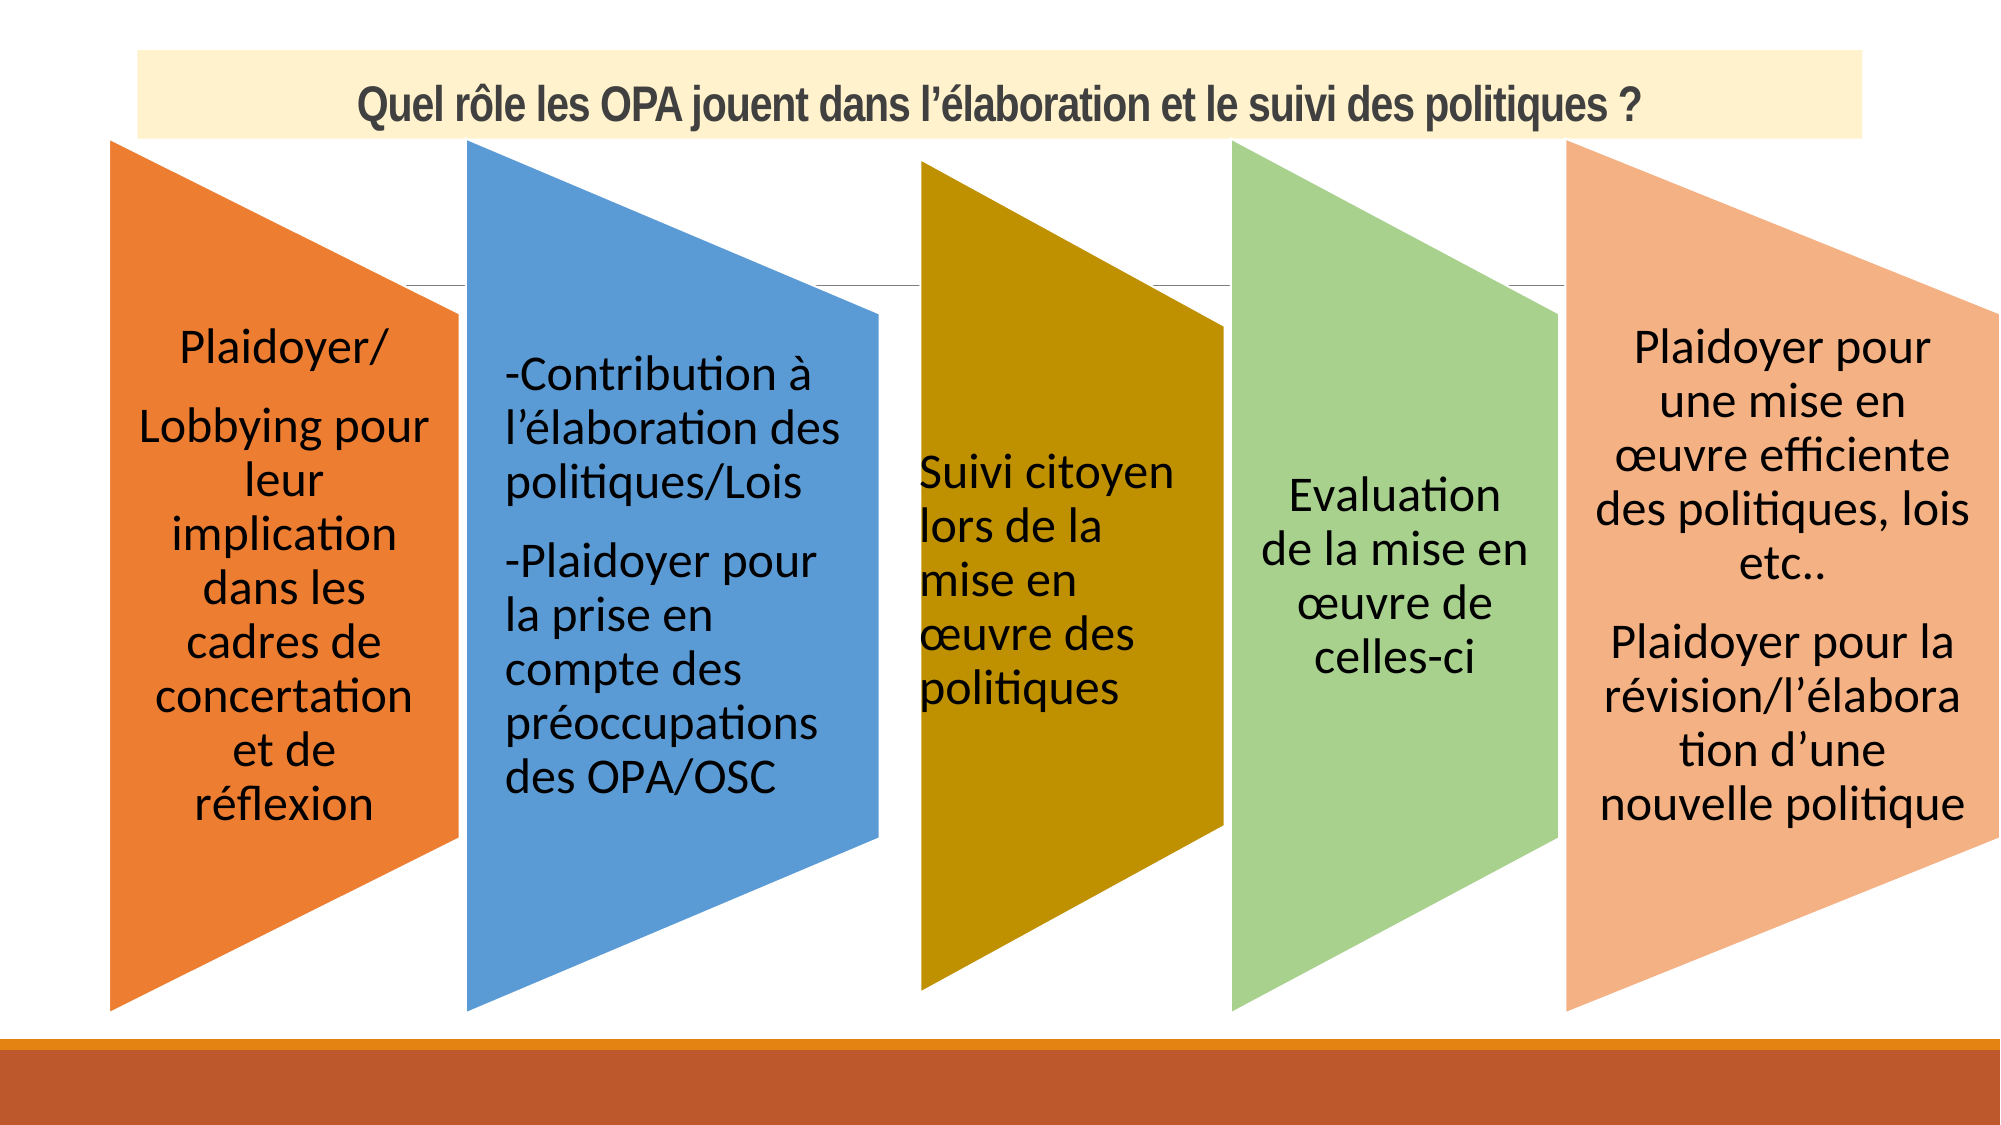

# Quel rôle les OPA jouent dans l’élaboration et le suivi des politiques ?
Plaidoyer/
Lobbying pour leur implication dans les cadres de concertation et de réflexion
-Contribution à l’élaboration des politiques/Lois
-Plaidoyer pour la prise en compte des préoccupations des OPA/OSC
Evaluation de la mise en œuvre de celles-ci
Plaidoyer pour une mise en œuvre efficiente des politiques, lois etc..
Plaidoyer pour la révision/l’élaboration d’une nouvelle politique
Suivi citoyen lors de la mise en œuvre des politiques